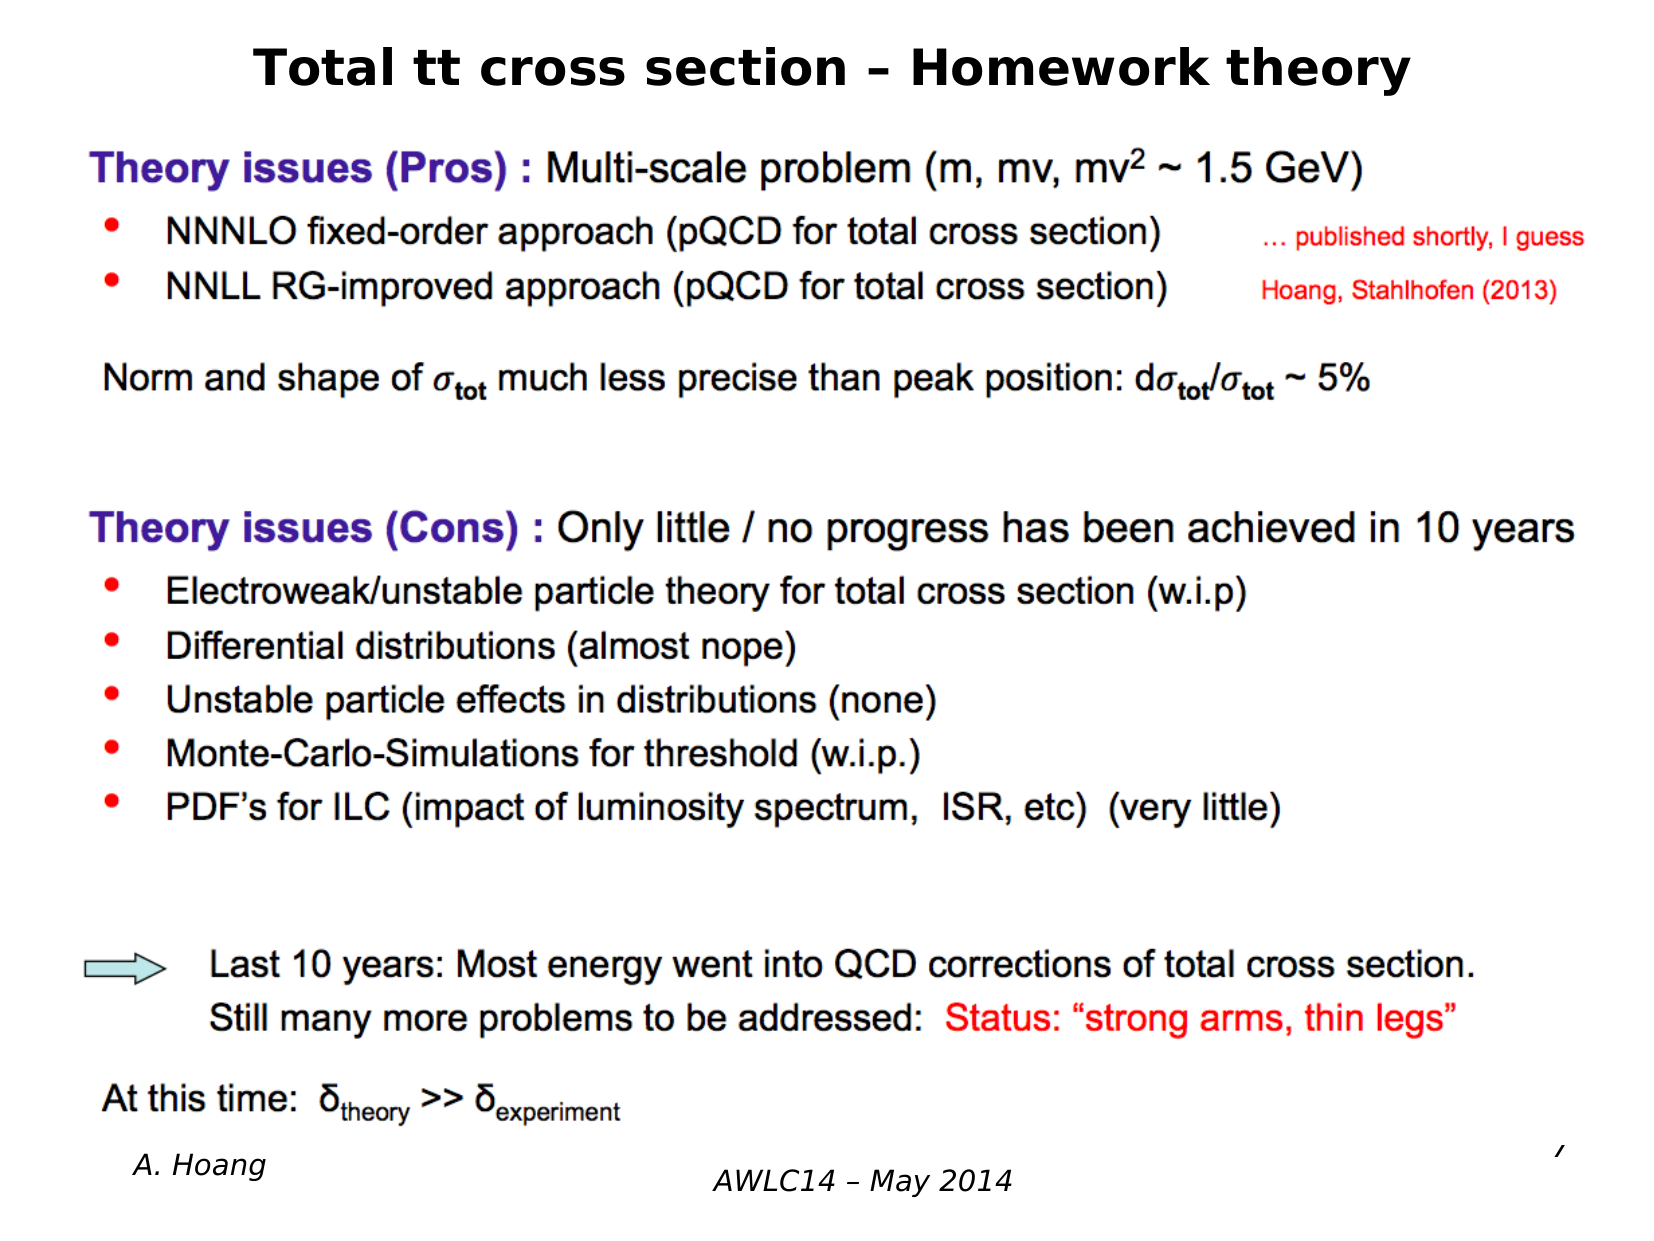

Total tt cross section – Homework theory
FCPPL Workshop - March 2012
7
A. Hoang